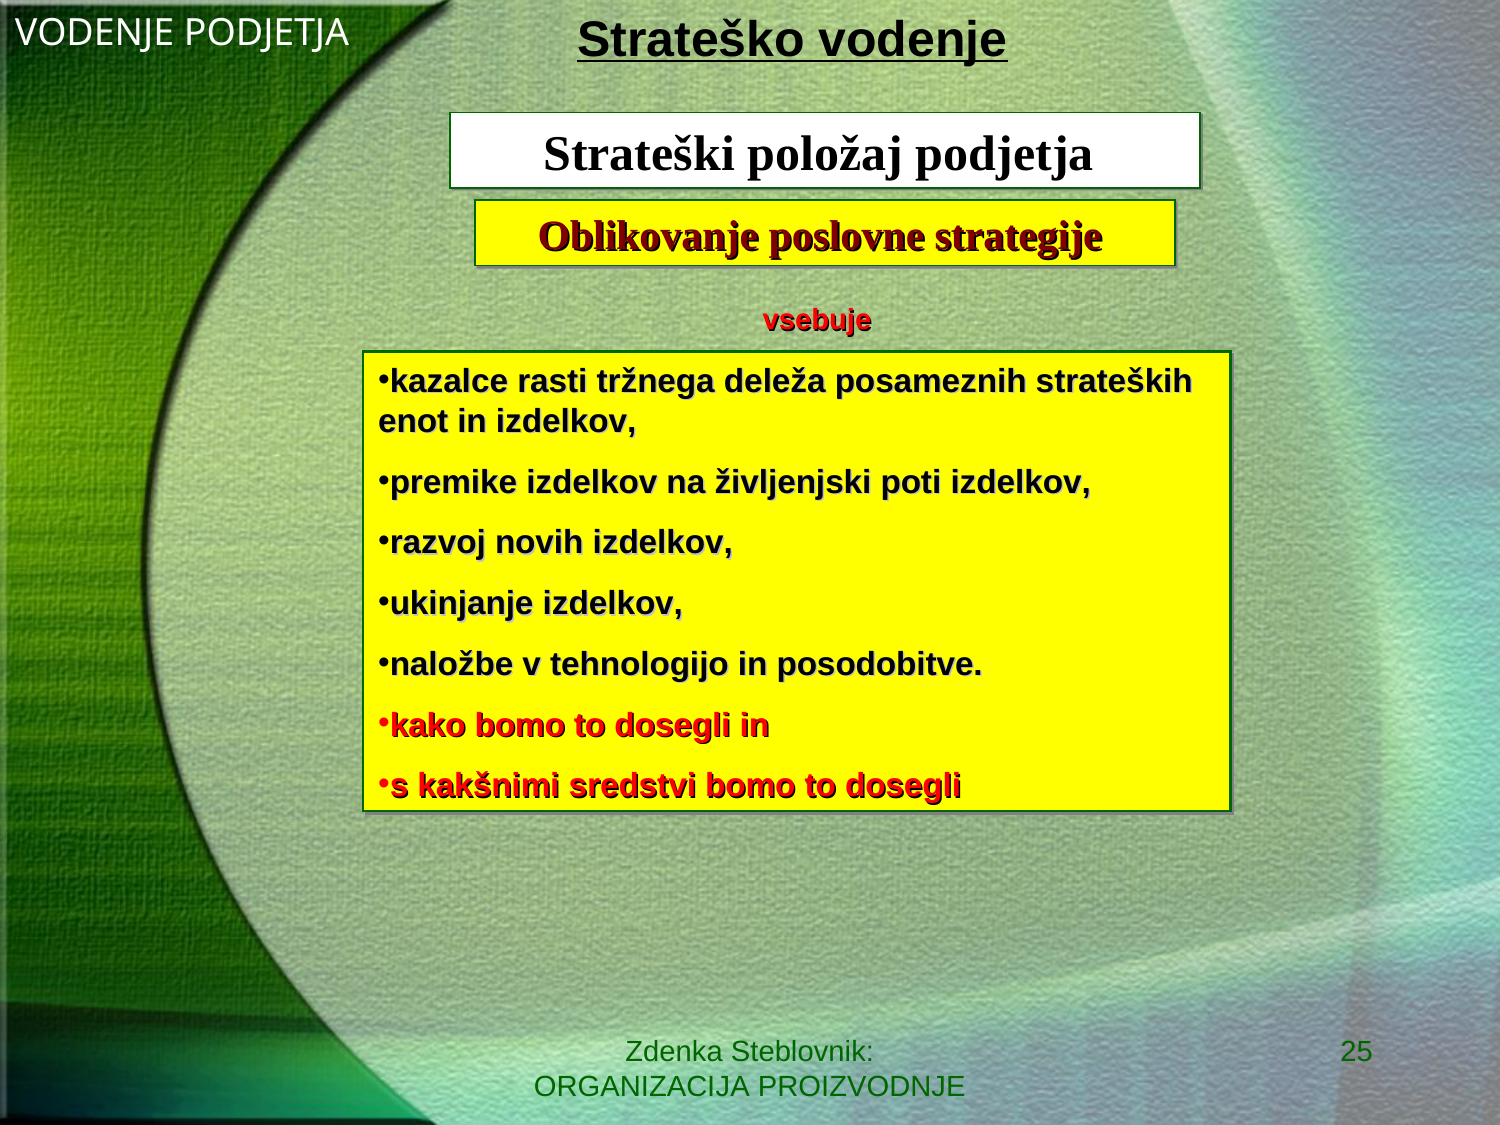

VODENJE PODJETJA
Strateško vodenje
Strateški položaj podjetja
Oblikovanje poslovne strategije
vsebuje
kazalce rasti tržnega deleža posameznih strateških enot in izdelkov,
premike izdelkov na življenjski poti izdelkov,
razvoj novih izdelkov,
ukinjanje izdelkov,
naložbe v tehnologijo in posodobitve.
kako bomo to dosegli in
s kakšnimi sredstvi bomo to dosegli
Zdenka Steblovnik: ORGANIZACIJA PROIZVODNJE